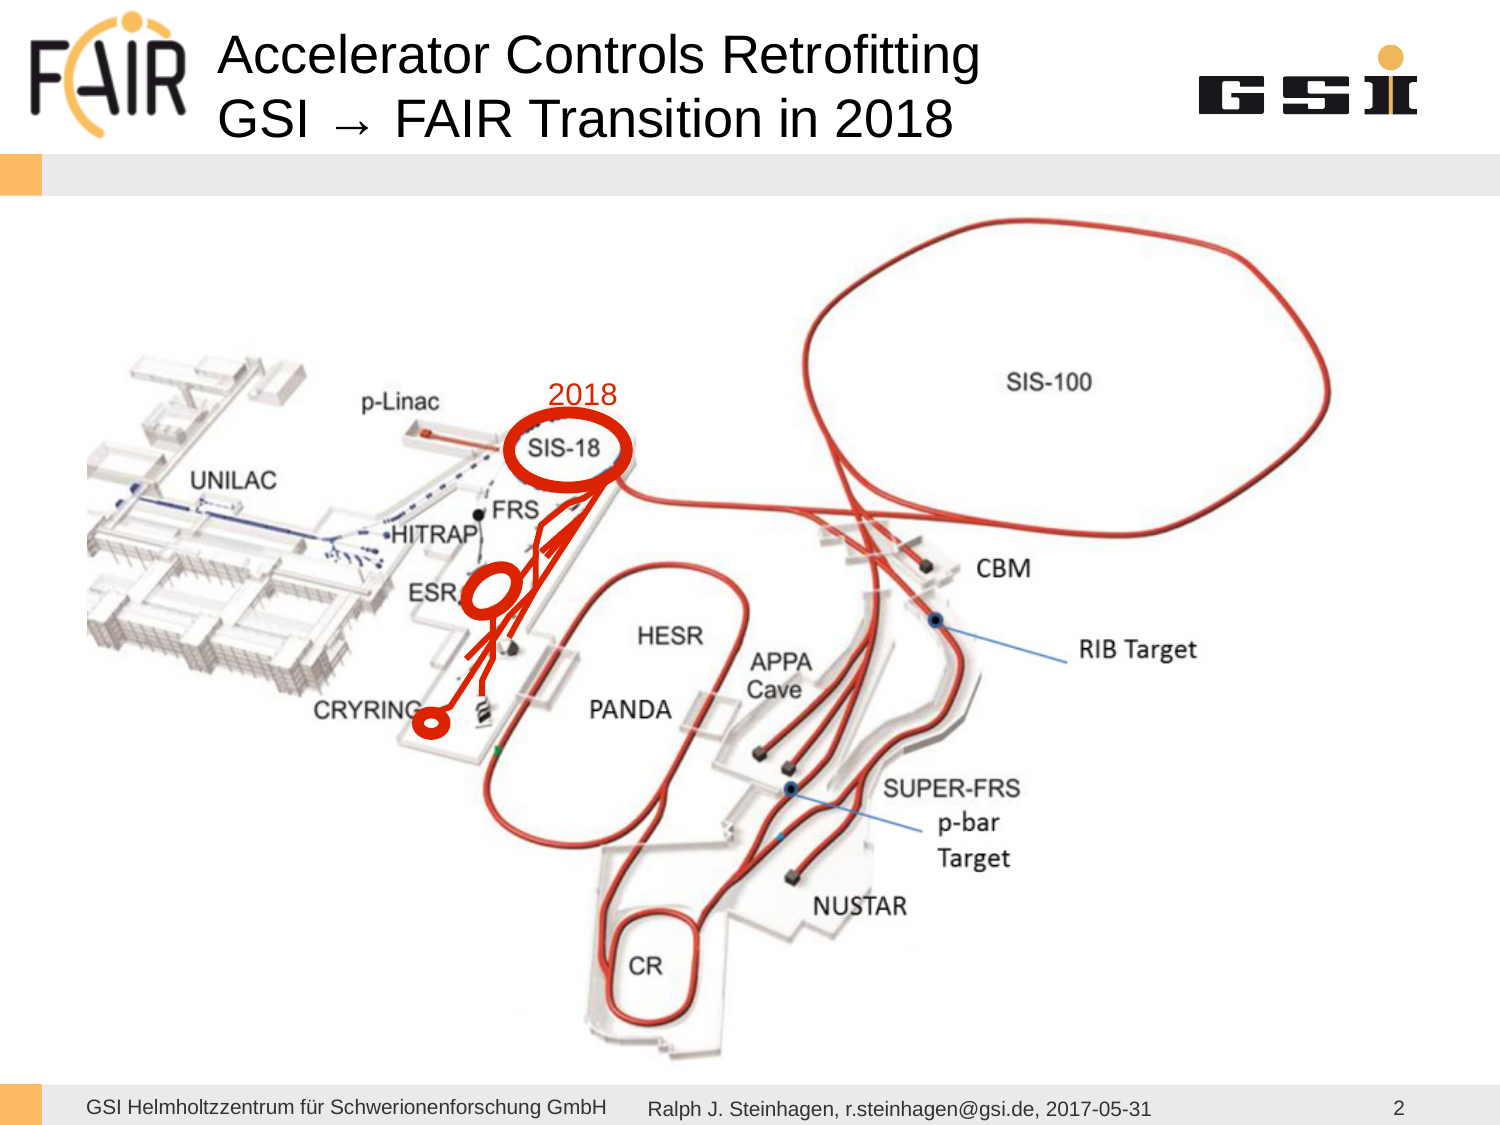

# Accelerator Controls Retrofitting GSI → FAIR Transition in 2018
2018